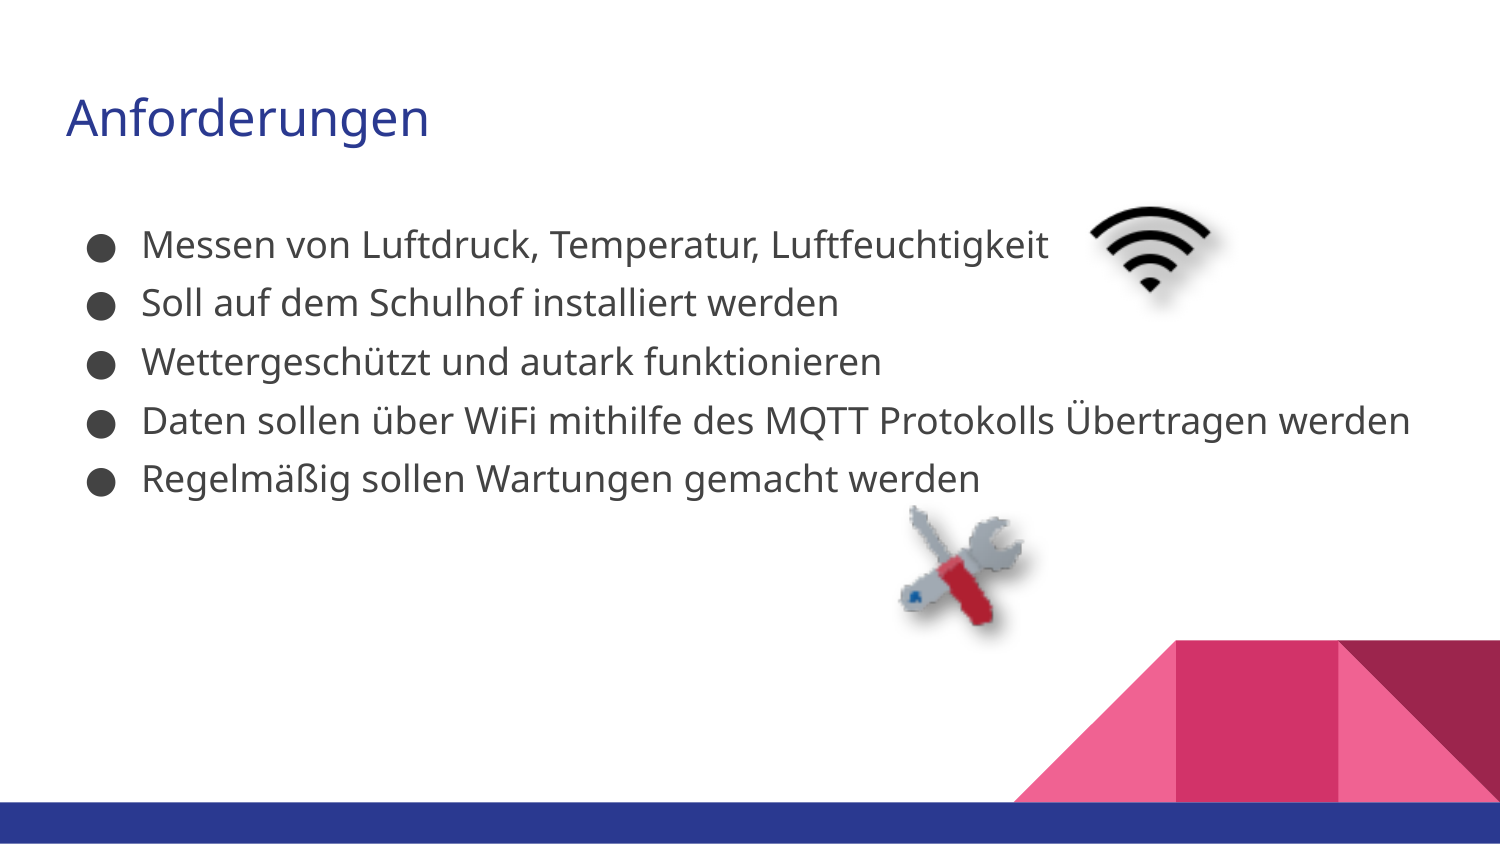

# Anforderungen
Messen von Luftdruck, Temperatur, Luftfeuchtigkeit
Soll auf dem Schulhof installiert werden
Wettergeschützt und autark funktionieren
Daten sollen über WiFi mithilfe des MQTT Protokolls Übertragen werden
Regelmäßig sollen Wartungen gemacht werden